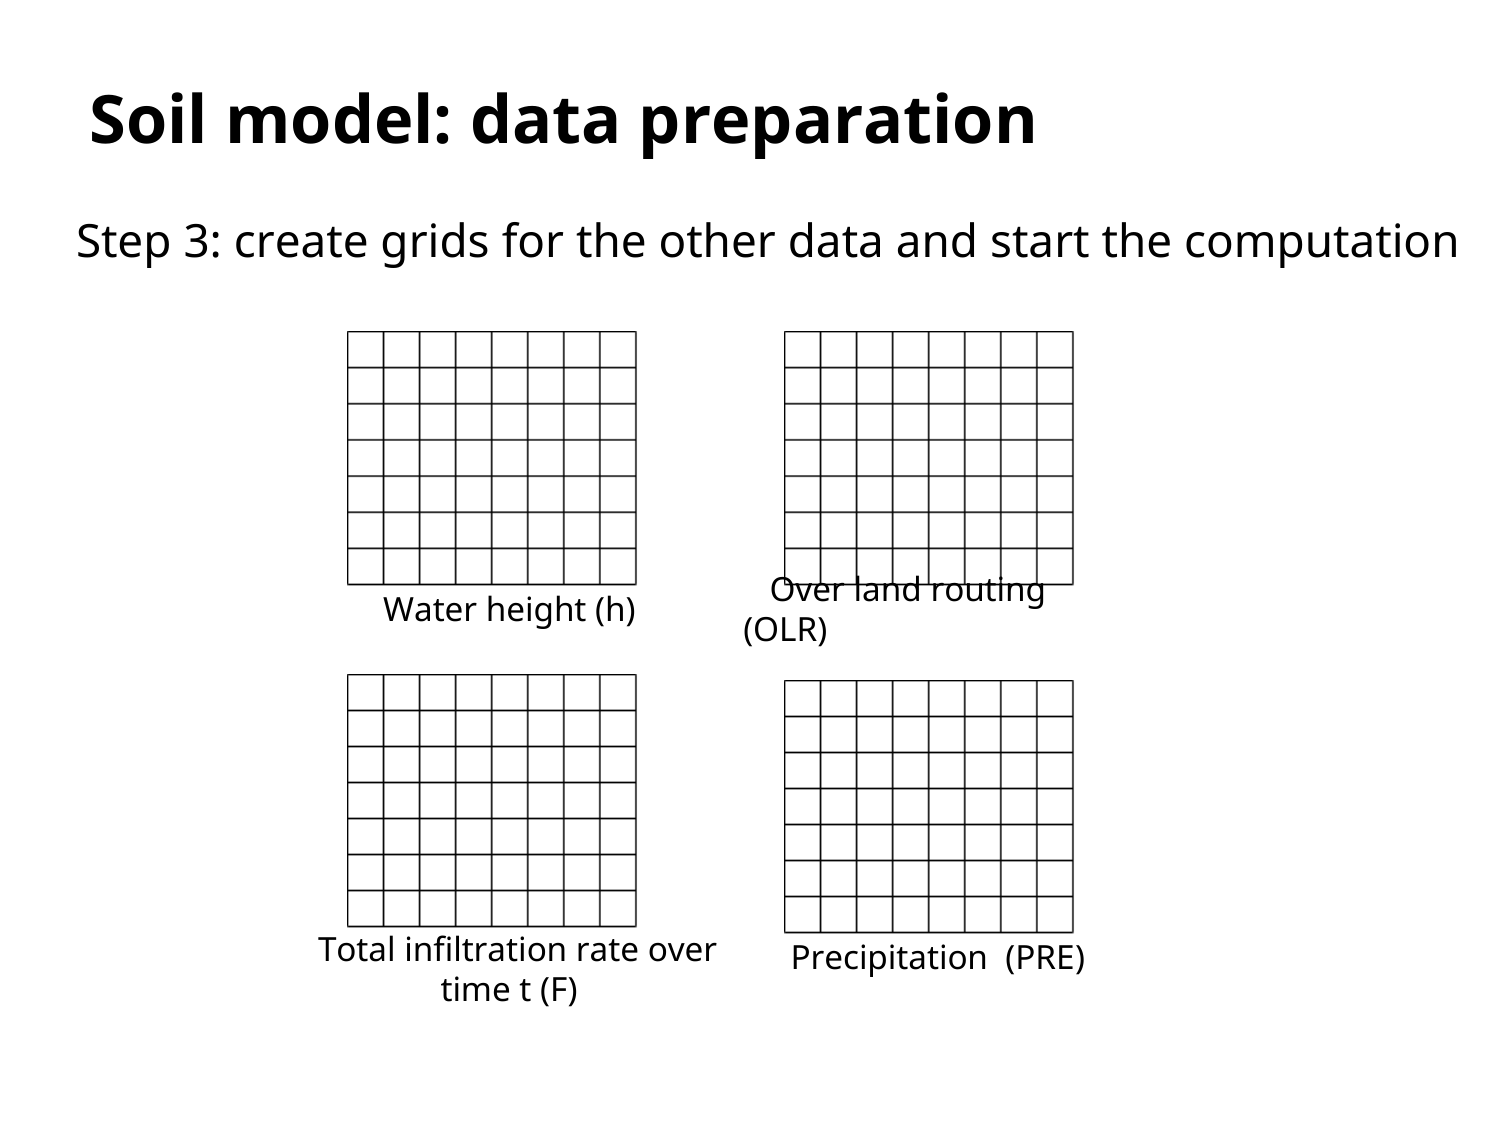

Soil model: data preparation
Step 3: create grids for the other data and start the computation
Water height (h)
 Over land routing (OLR)
Precipitation (PRE)
Total infiltration rate over
 time t (F)